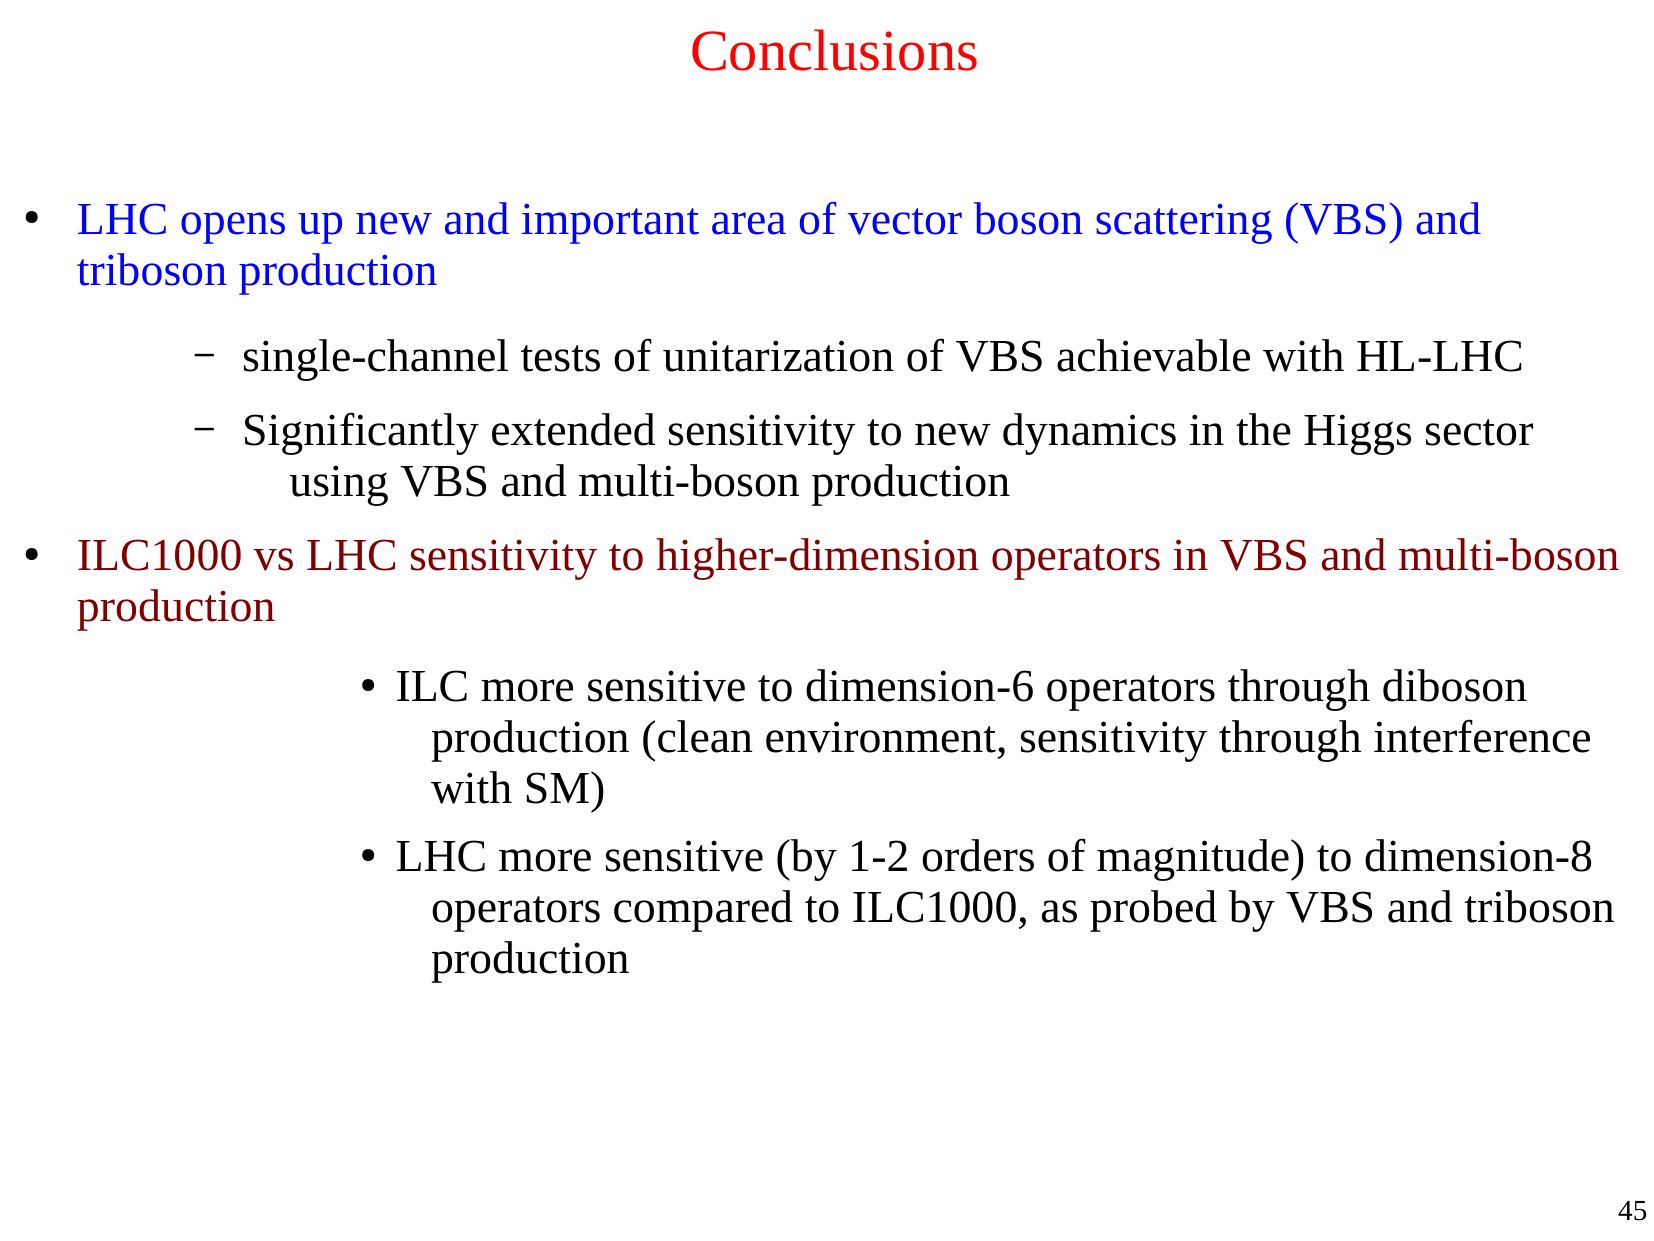

# Conclusions
LHC opens up new and important area of vector boson scattering (VBS) and triboson production
single-channel tests of unitarization of VBS achievable with HL-LHC
Significantly extended sensitivity to new dynamics in the Higgs sector using VBS and multi-boson production
ILC1000 vs LHC sensitivity to higher-dimension operators in VBS and multi-boson production
ILC more sensitive to dimension-6 operators through diboson production (clean environment, sensitivity through interference with SM)
LHC more sensitive (by 1-2 orders of magnitude) to dimension-8 operators compared to ILC1000, as probed by VBS and triboson production
45